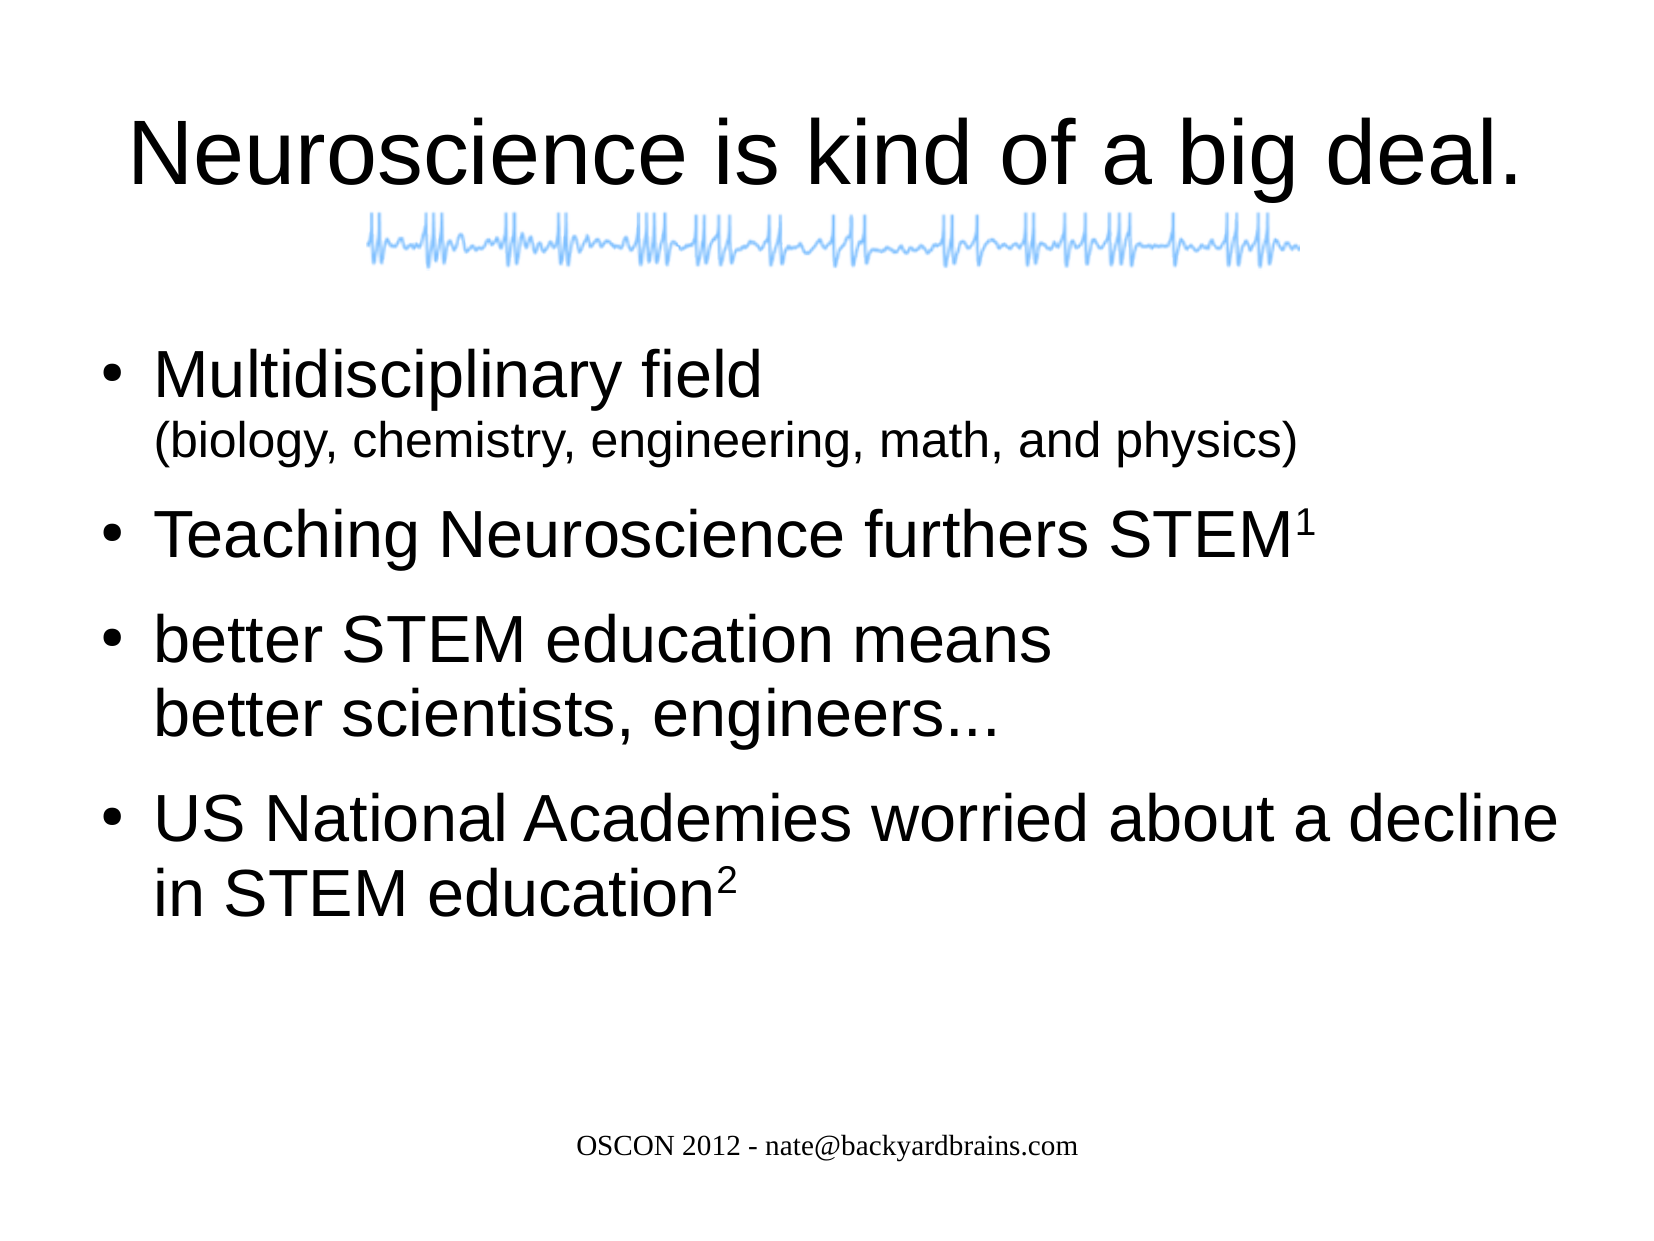

# Neuroscience is kind of a big deal.
Multidisciplinary field
(biology, chemistry, engineering, math, and physics)
Teaching Neuroscience furthers STEM1
better STEM education means
better scientists, engineers...
US National Academies worried about a decline in STEM education2
OSCON 2012 - nate@backyardbrains.com